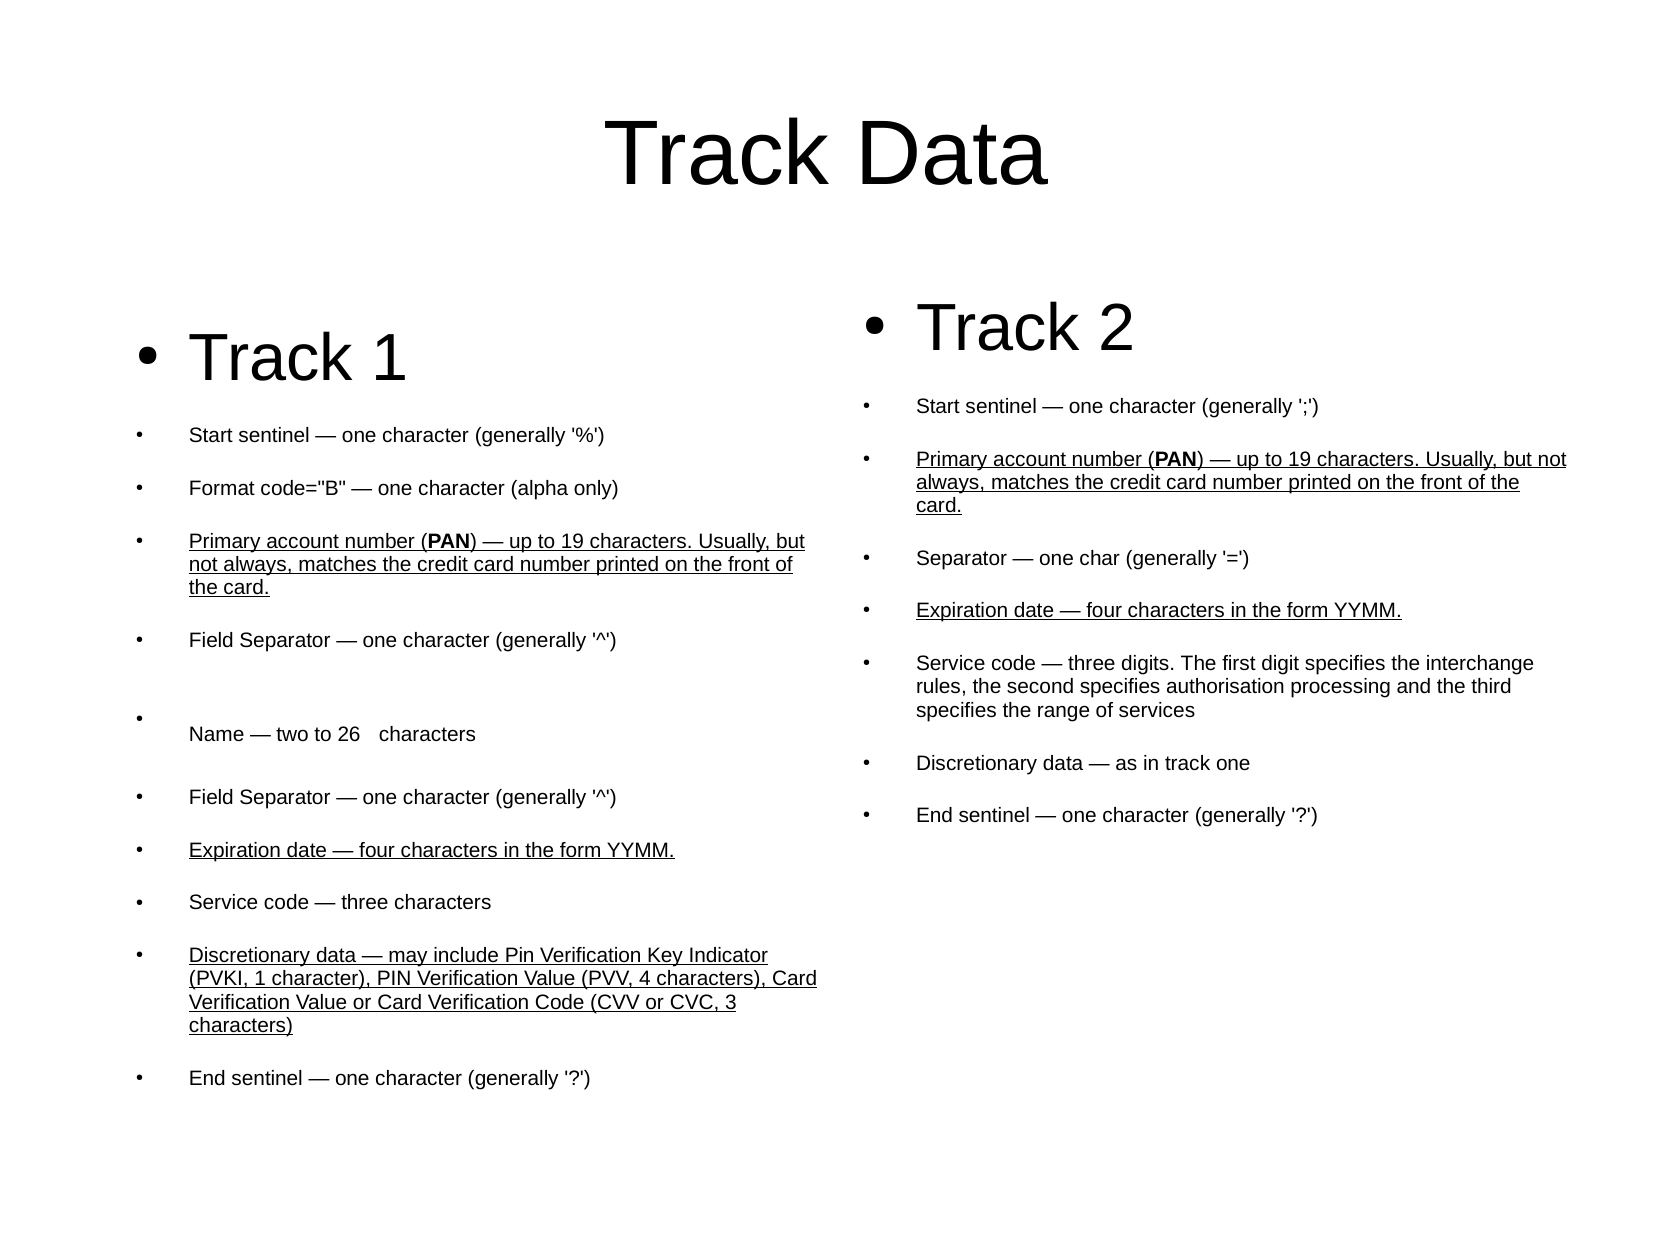

# Track Data
Track 2
Start sentinel — one character (generally ';')
Primary account number (PAN) — up to 19 characters. Usually, but not always, matches the credit card number printed on the front of the card.
Separator — one char (generally '=')
Expiration date — four characters in the form YYMM.
Service code — three digits. The first digit specifies the interchange rules, the second specifies authorisation processing and the third specifies the range of services
Discretionary data — as in track one
End sentinel — one character (generally '?')
Track 1
Start sentinel — one character (generally '%')
Format code="B" — one character (alpha only)
Primary account number (PAN) — up to 19 characters. Usually, but not always, matches the credit card number printed on the front of the card.
Field Separator — one character (generally '^')
Name — two to 26 characters
Field Separator — one character (generally '^')
Expiration date — four characters in the form YYMM.
Service code — three characters
Discretionary data — may include Pin Verification Key Indicator (PVKI, 1 character), PIN Verification Value (PVV, 4 characters), Card Verification Value or Card Verification Code (CVV or CVC, 3 characters)
End sentinel — one character (generally '?')